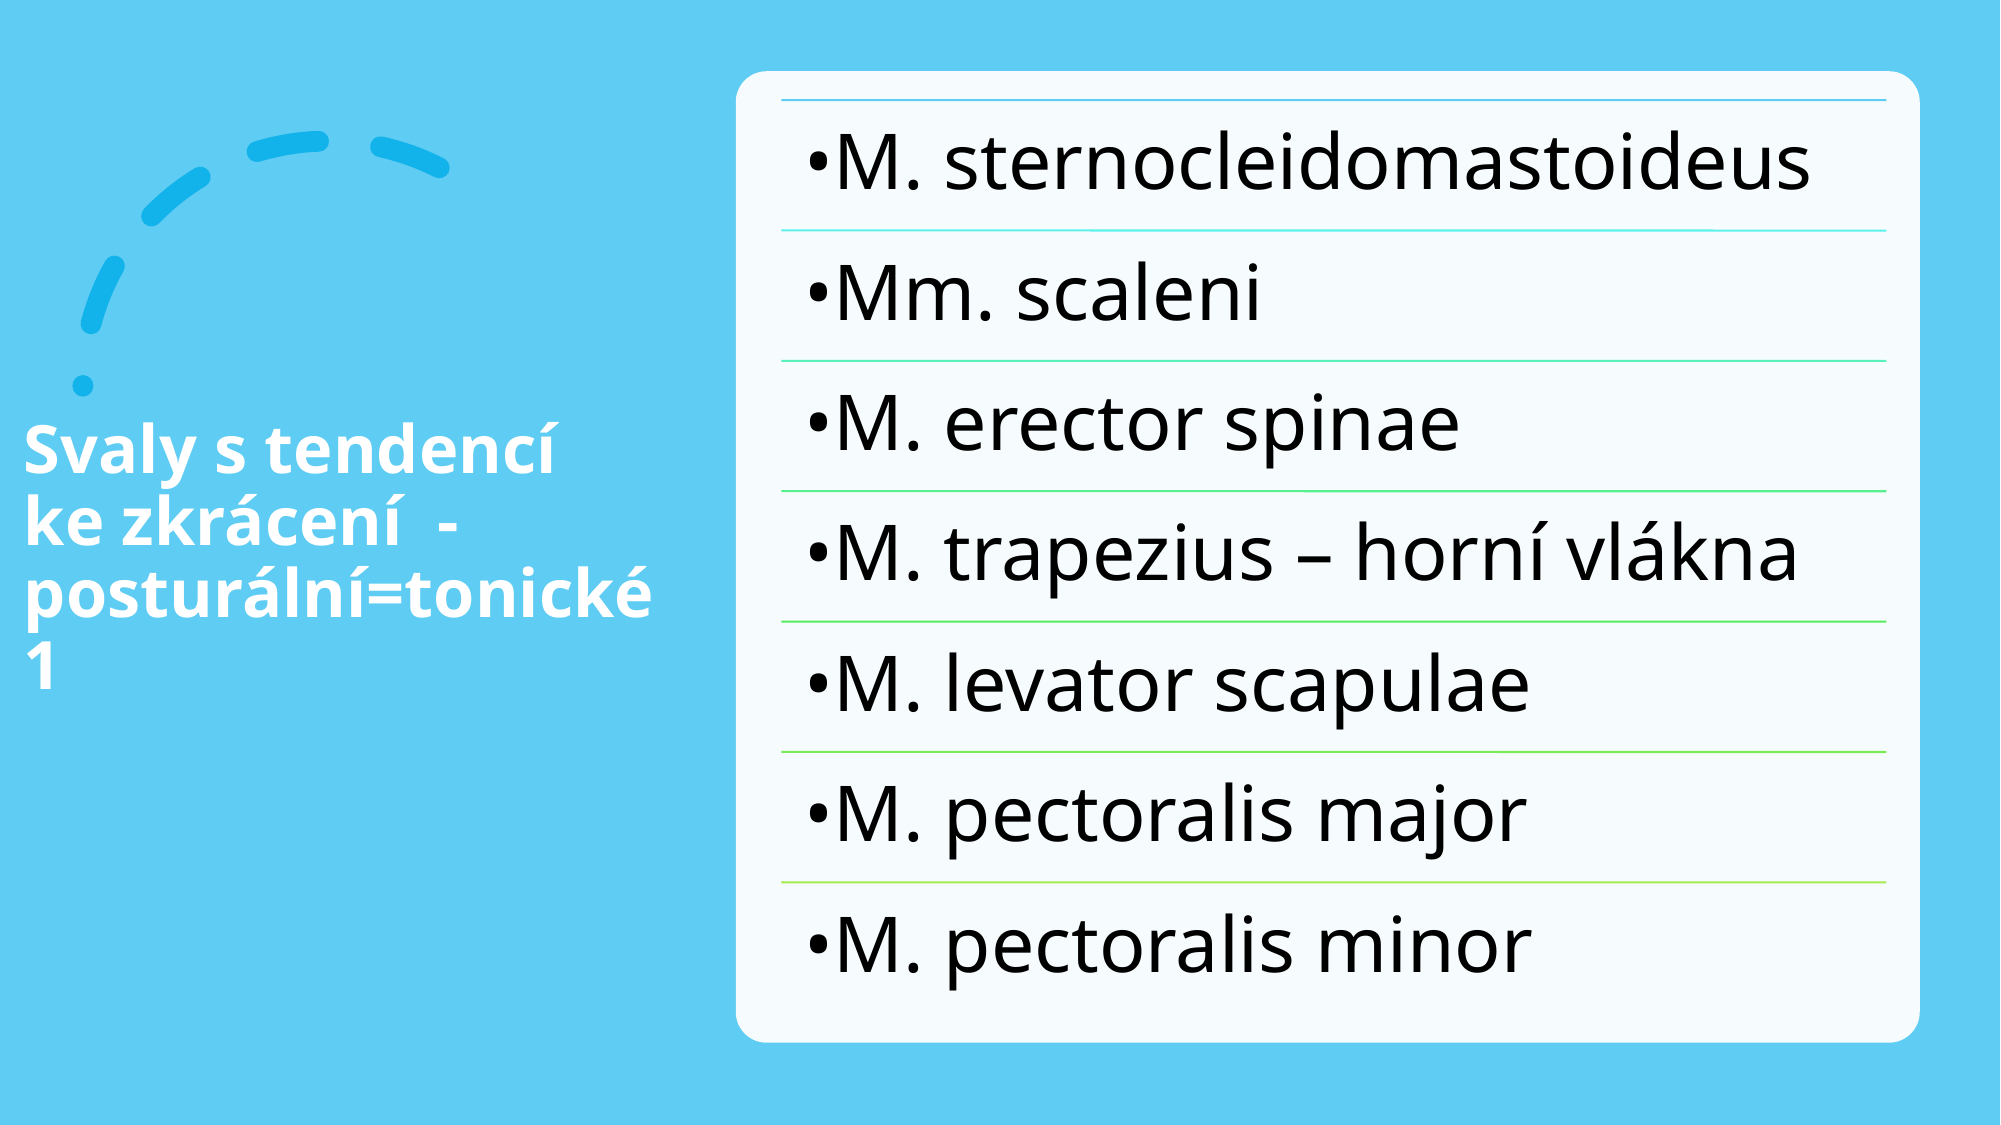

•M. sternocleidomastoideus
•Mm. scaleni
•M. erector spinae
•M. trapezius – horní vlákna
•M. levator scapulae
•M. pectoralis major
•M. pectoralis minor
# Svaly s tendencí ke zkrácení  - posturální=tonické 1